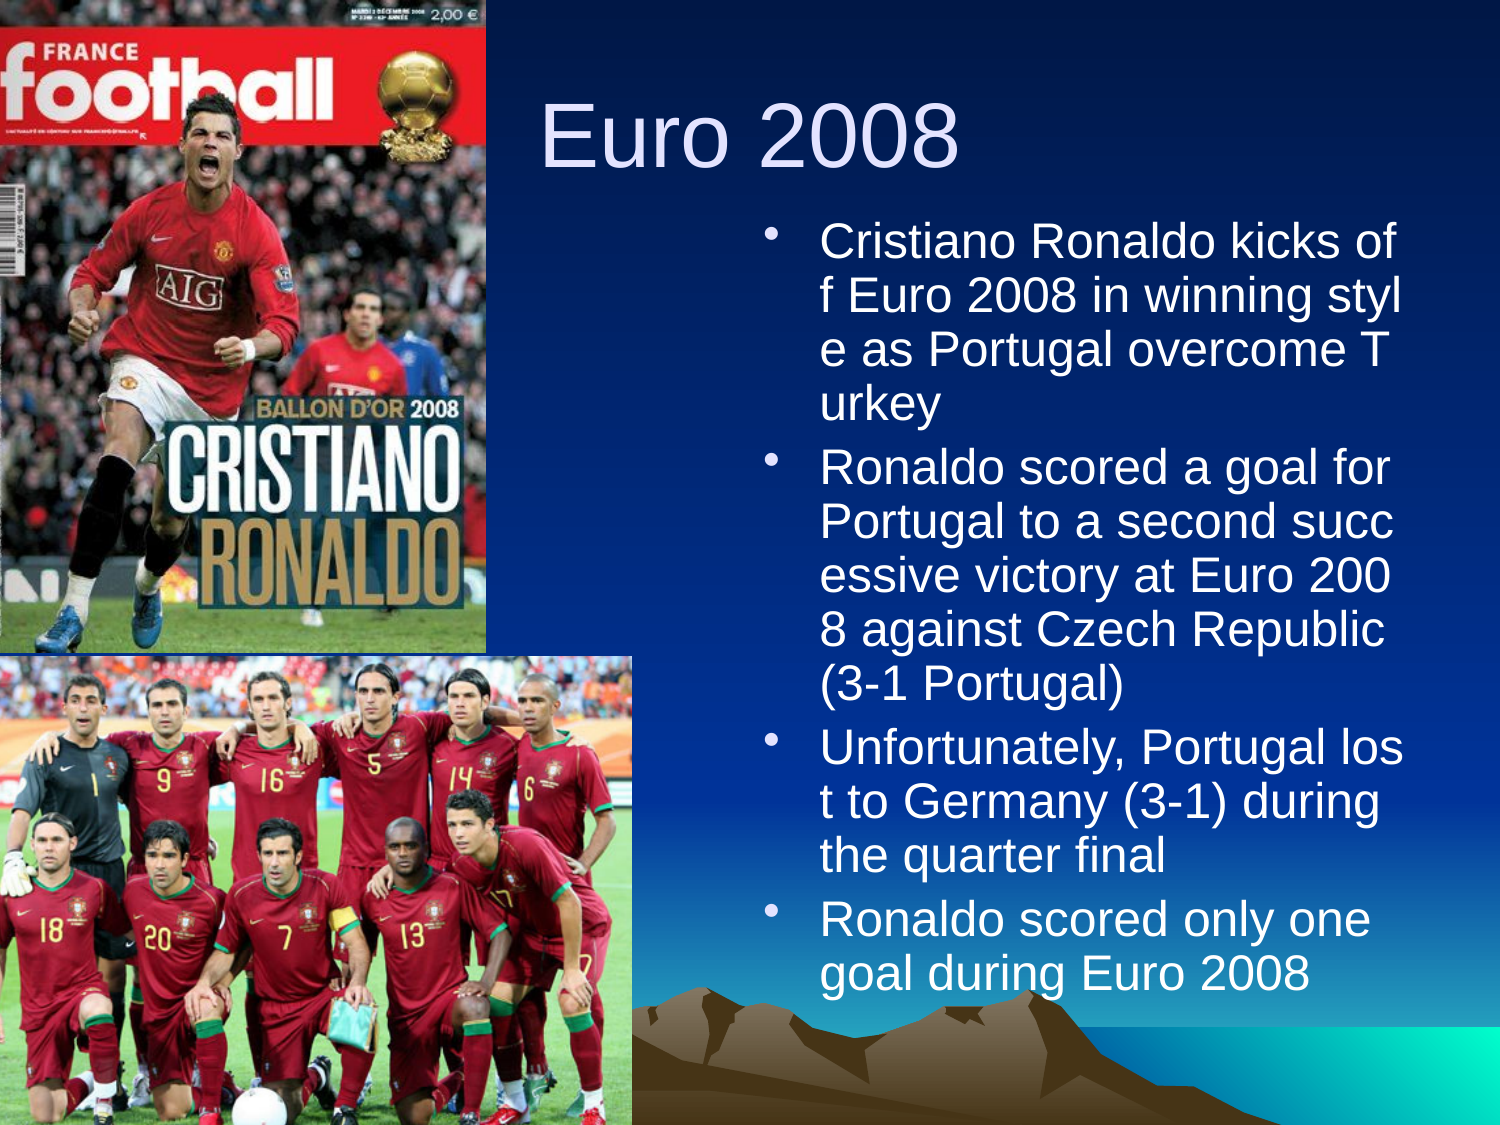

# Euro 2008
Cristiano Ronaldo kicks off Euro 2008 in winning style as Portugal overcome Turkey
Ronaldo scored a goal for Portugal to a second successive victory at Euro 2008 against Czech Republic (3-1 Portugal)
Unfortunately, Portugal lost to Germany (3-1) during the quarter final
Ronaldo scored only one goal during Euro 2008